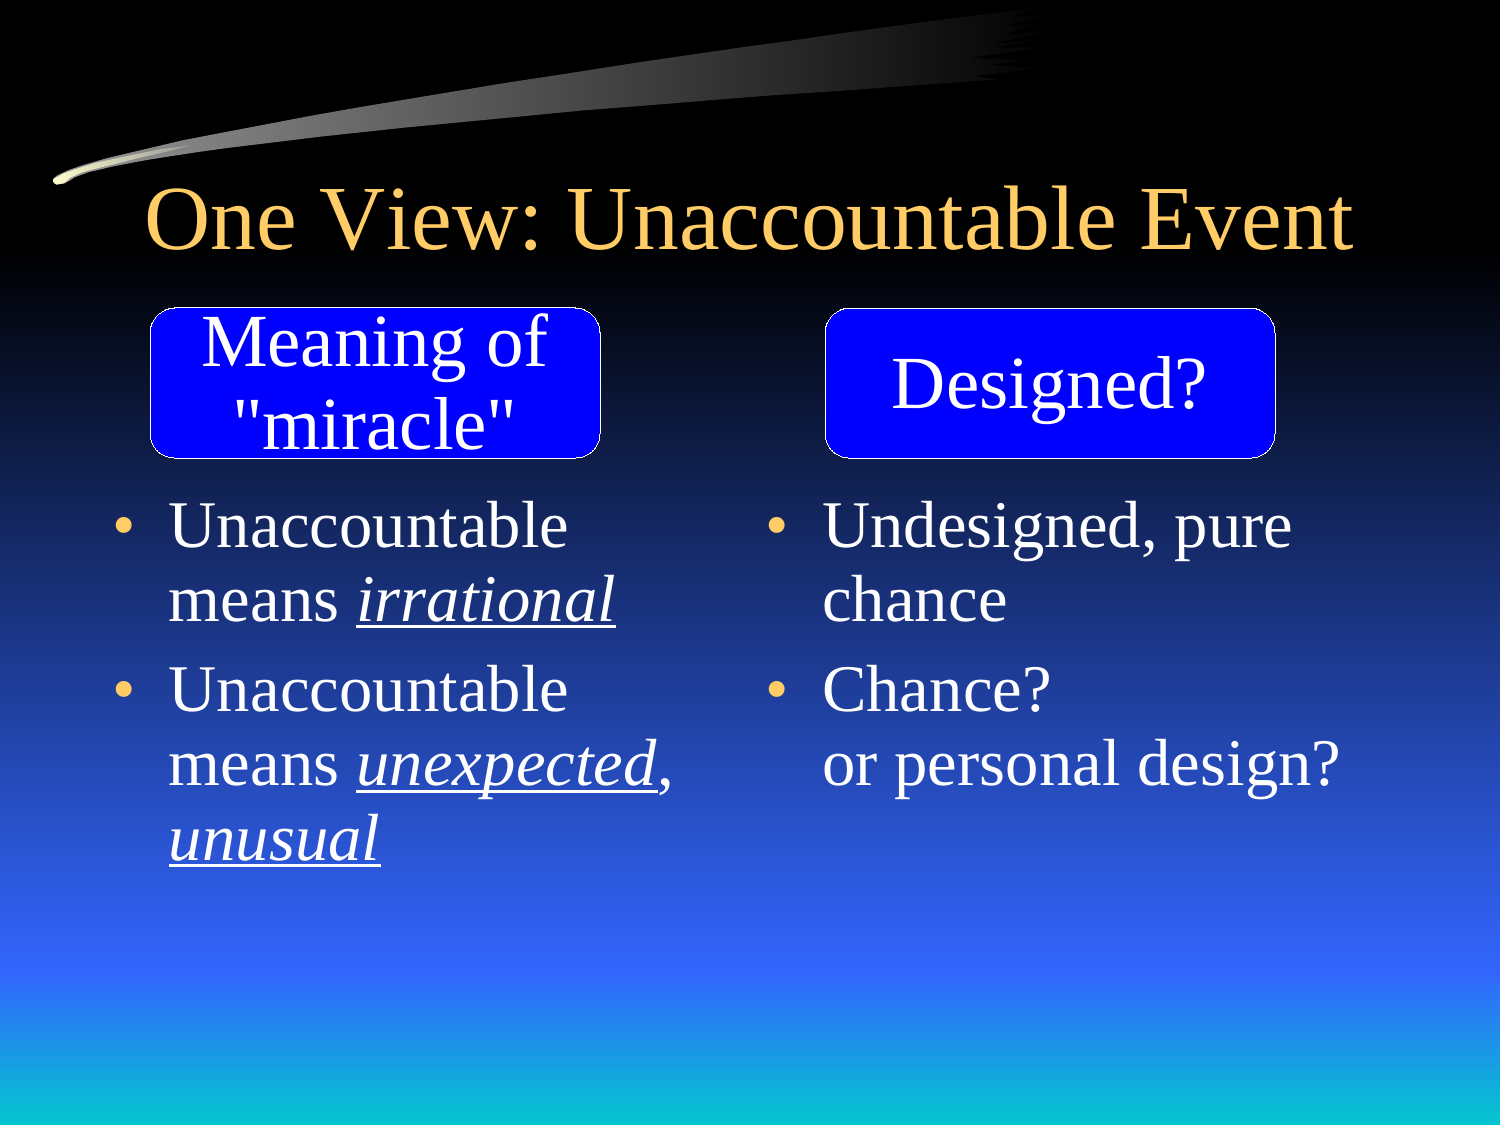

# One View: Unaccountable Event
Meaning of
"miracle"
Designed?
Unaccountable means irrational
Unaccountable means unexpected,
unusual
Undesigned, pure chance
Chance?
or personal design?